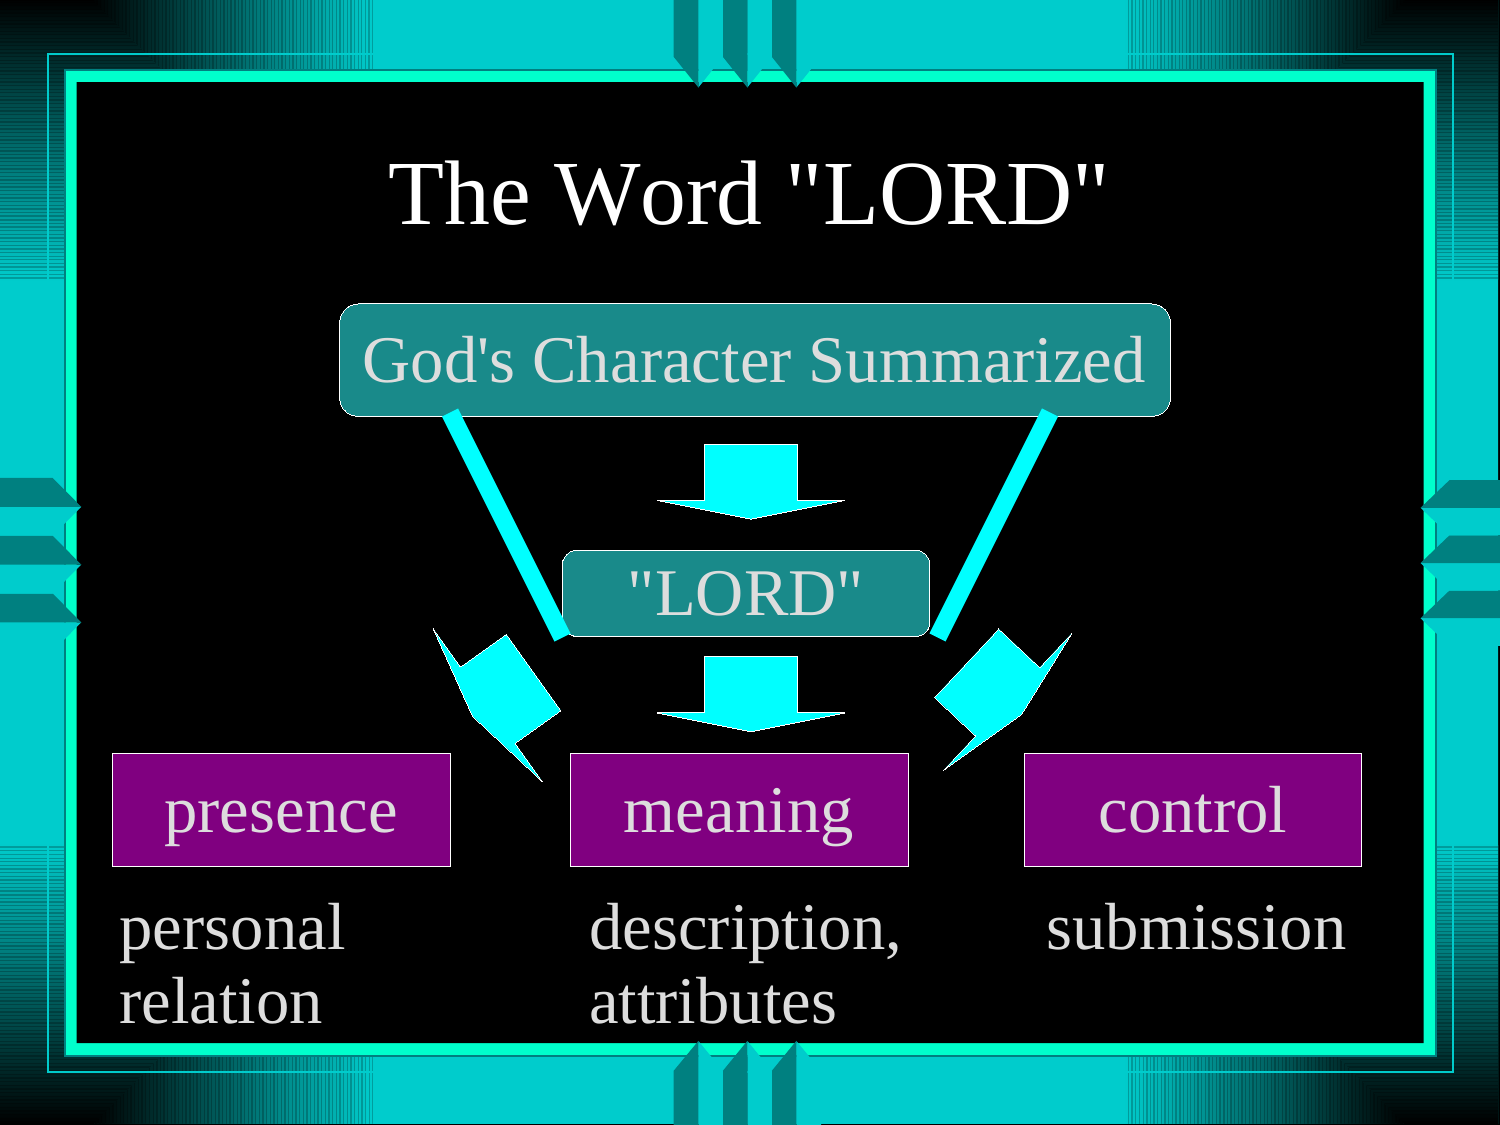

# The Word "LORD"
God's Character Summarized
"LORD"
control
submission
presence
personal relation
meaning
description,
attributes